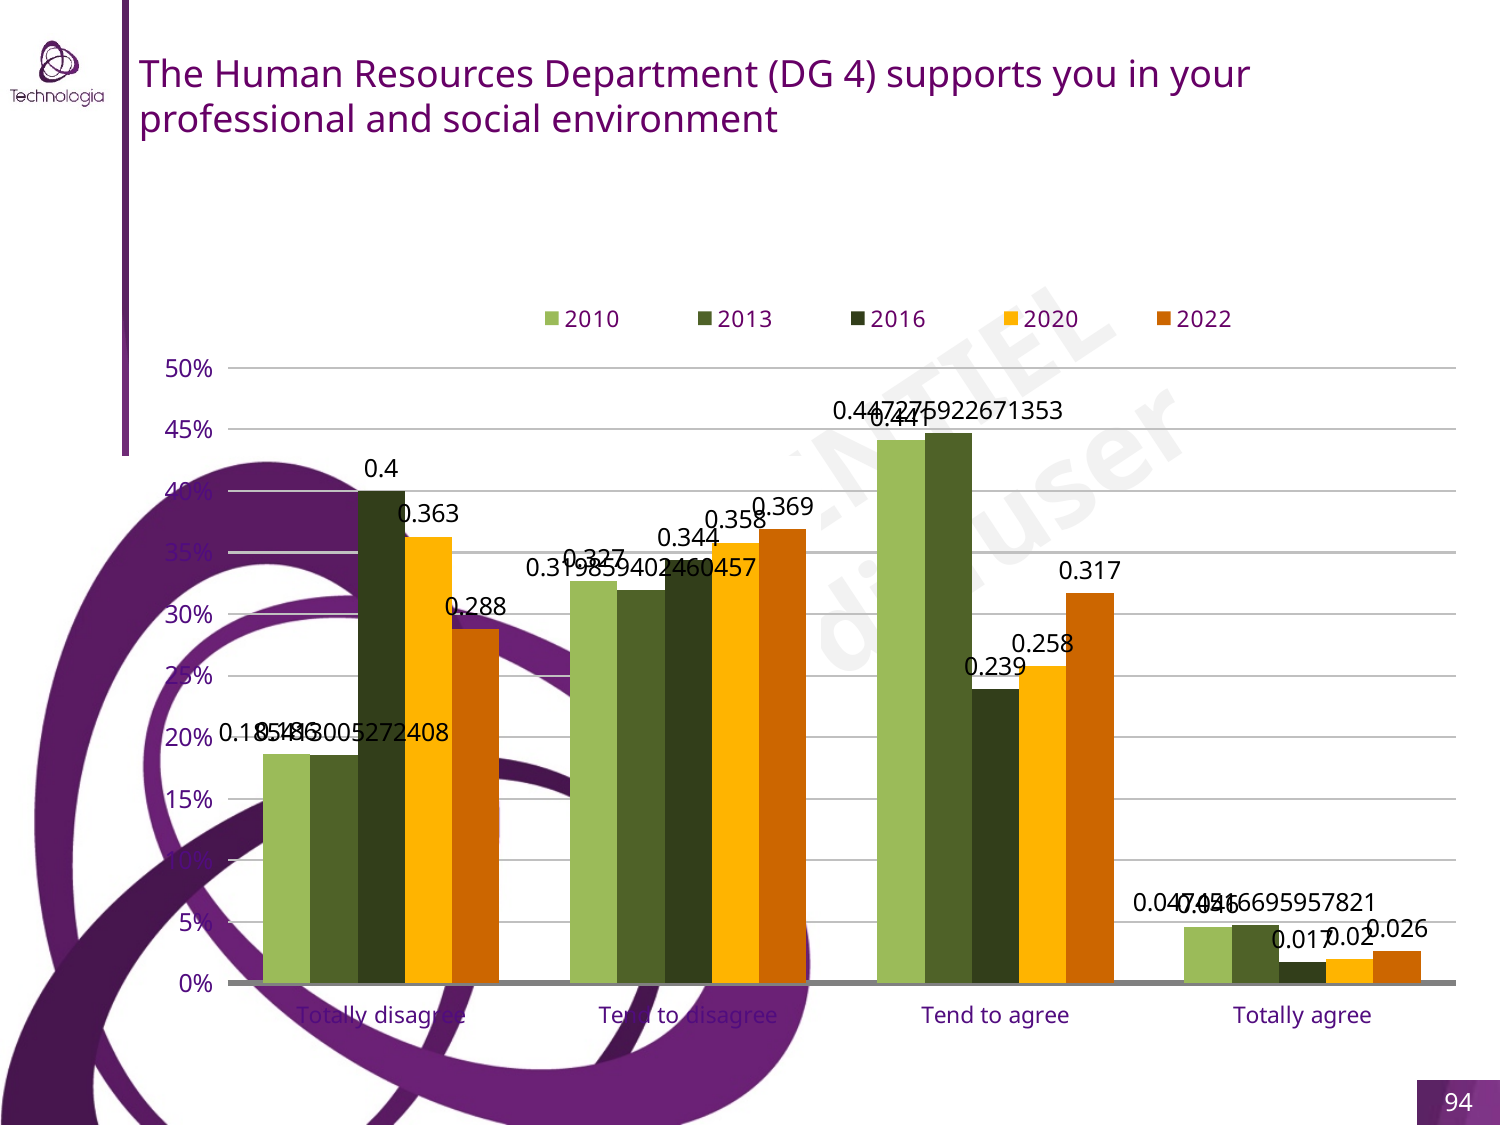

# The Human Resources Department (DG 4) supports you in your professional and social environment
### Chart
| Category | 2010 | 2013 | 2016 | 2020 | 2022 |
|---|---|---|---|---|---|
| Totally disagree | 0.186 | 0.185413005272408 | 0.4 | 0.363 | 0.288 |
| Tend to disagree | 0.327 | 0.319859402460457 | 0.344 | 0.358 | 0.369 |
| Tend to agree | 0.441 | 0.447275922671353 | 0.239 | 0.258 | 0.317 |
| Totally agree | 0.046 | 0.0474516695957821 | 0.017 | 0.02 | 0.026 |